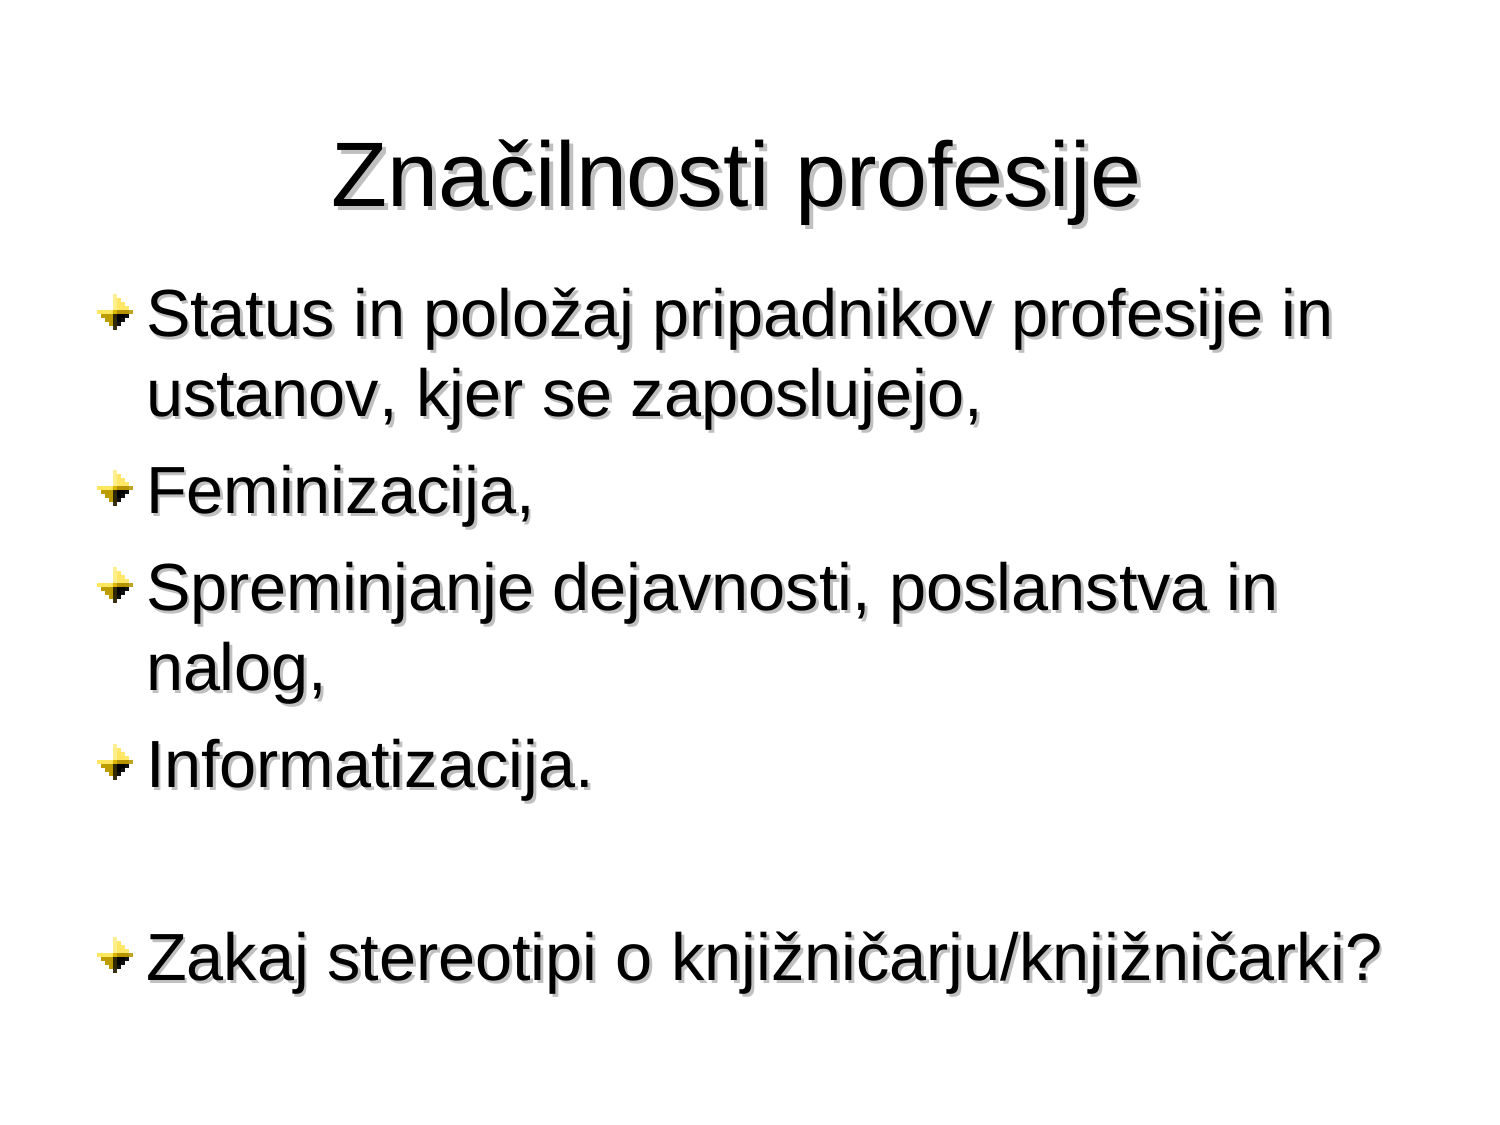

# Značilnosti profesije
Status in položaj pripadnikov profesije in ustanov, kjer se zaposlujejo,
Feminizacija,
Spreminjanje dejavnosti, poslanstva in nalog,
Informatizacija.
Zakaj stereotipi o knjižničarju/knjižničarki?
5
Oddelek za bibliotekarstvo, informacijsko znanost in knjigarstvo, Filozofska fakulteta